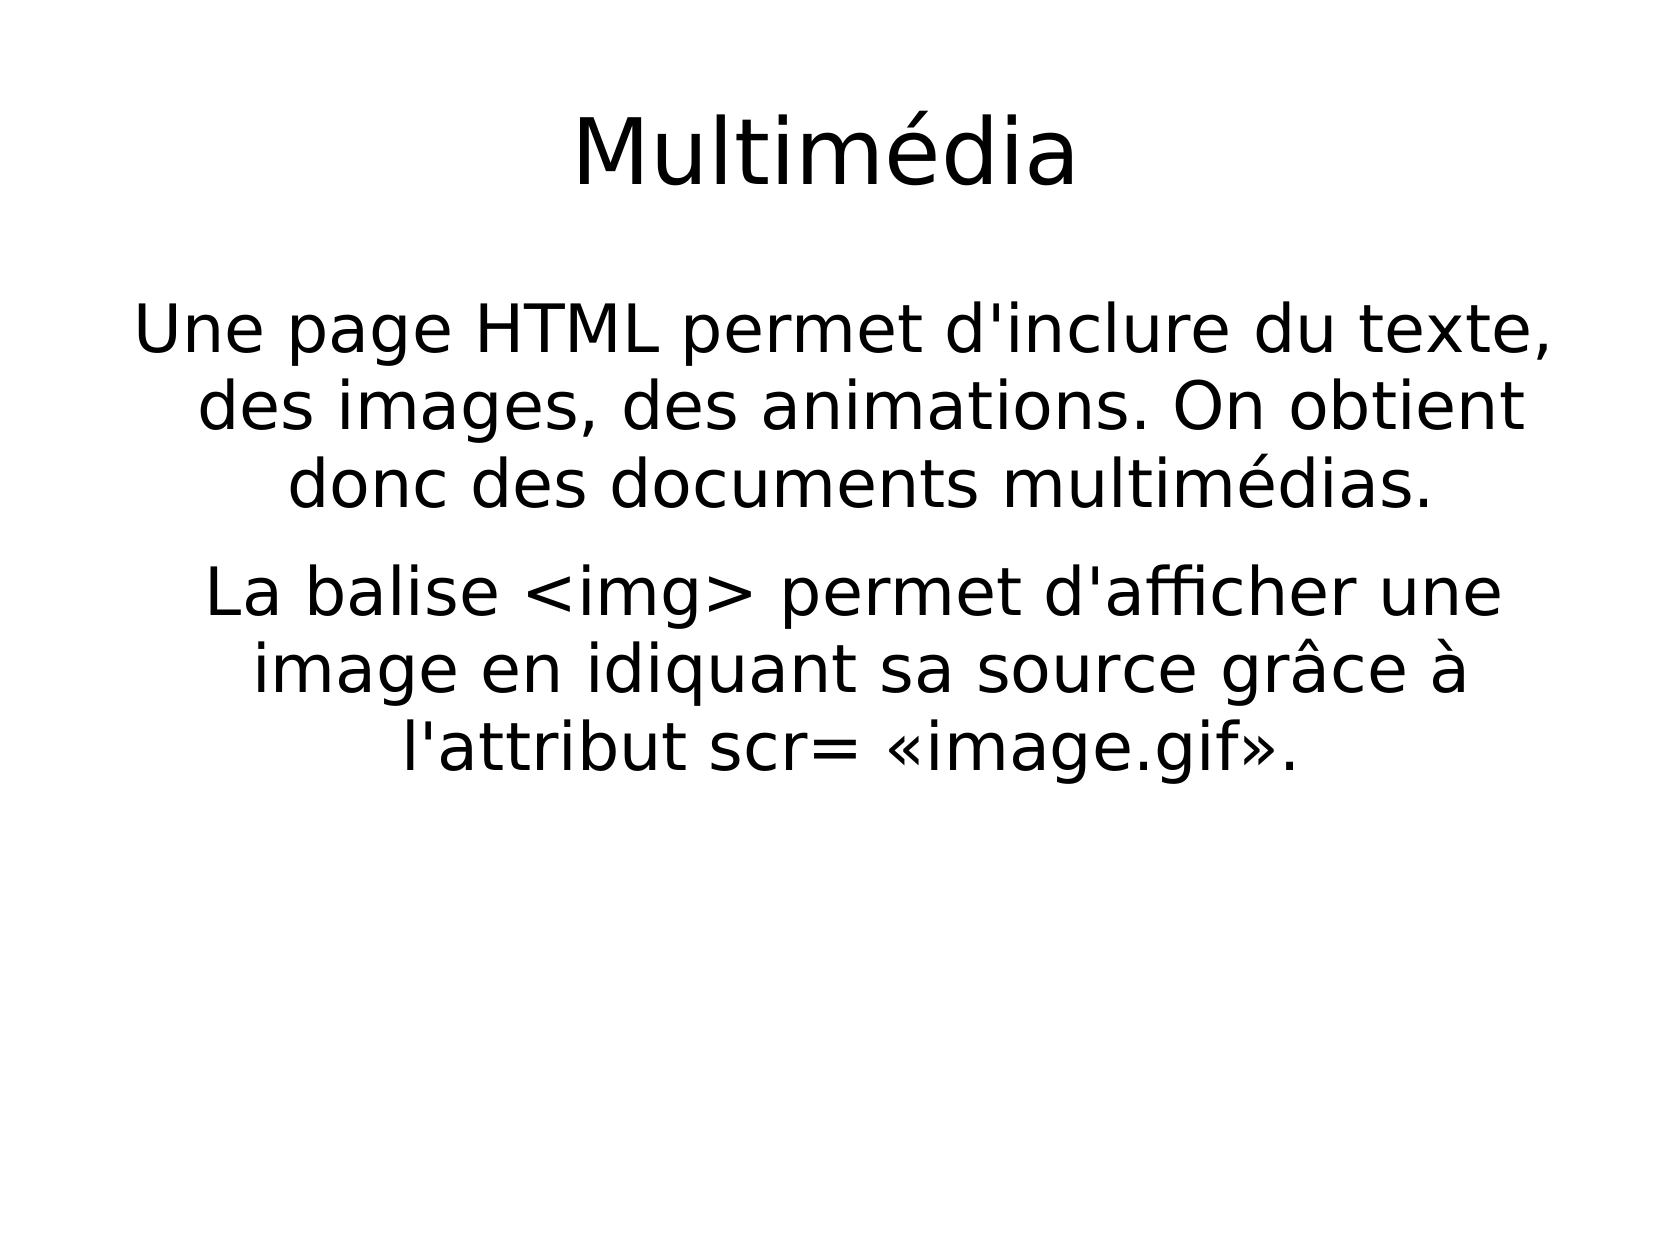

# Multimédia
Une page HTML permet d'inclure du texte, des images, des animations. On obtient donc des documents multimédias.
 La balise <img> permet d'afficher une image en idiquant sa source grâce à l'attribut scr= «image.gif».